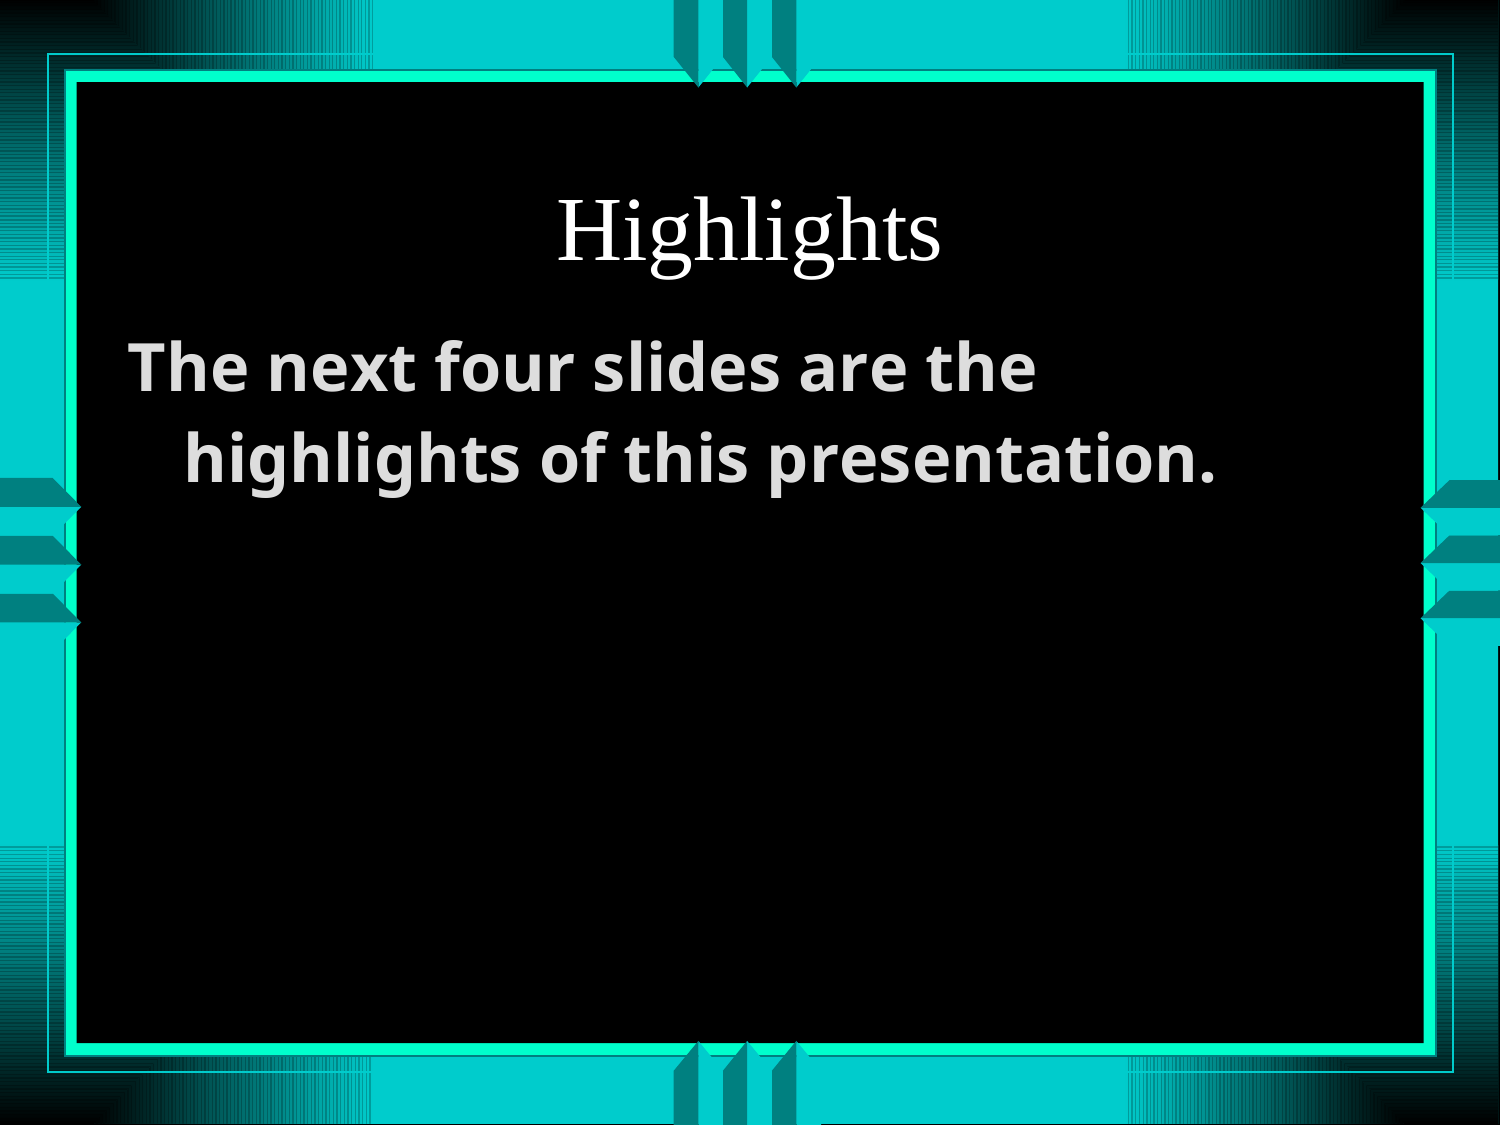

# Highlights
The next four slides are the highlights of this presentation.